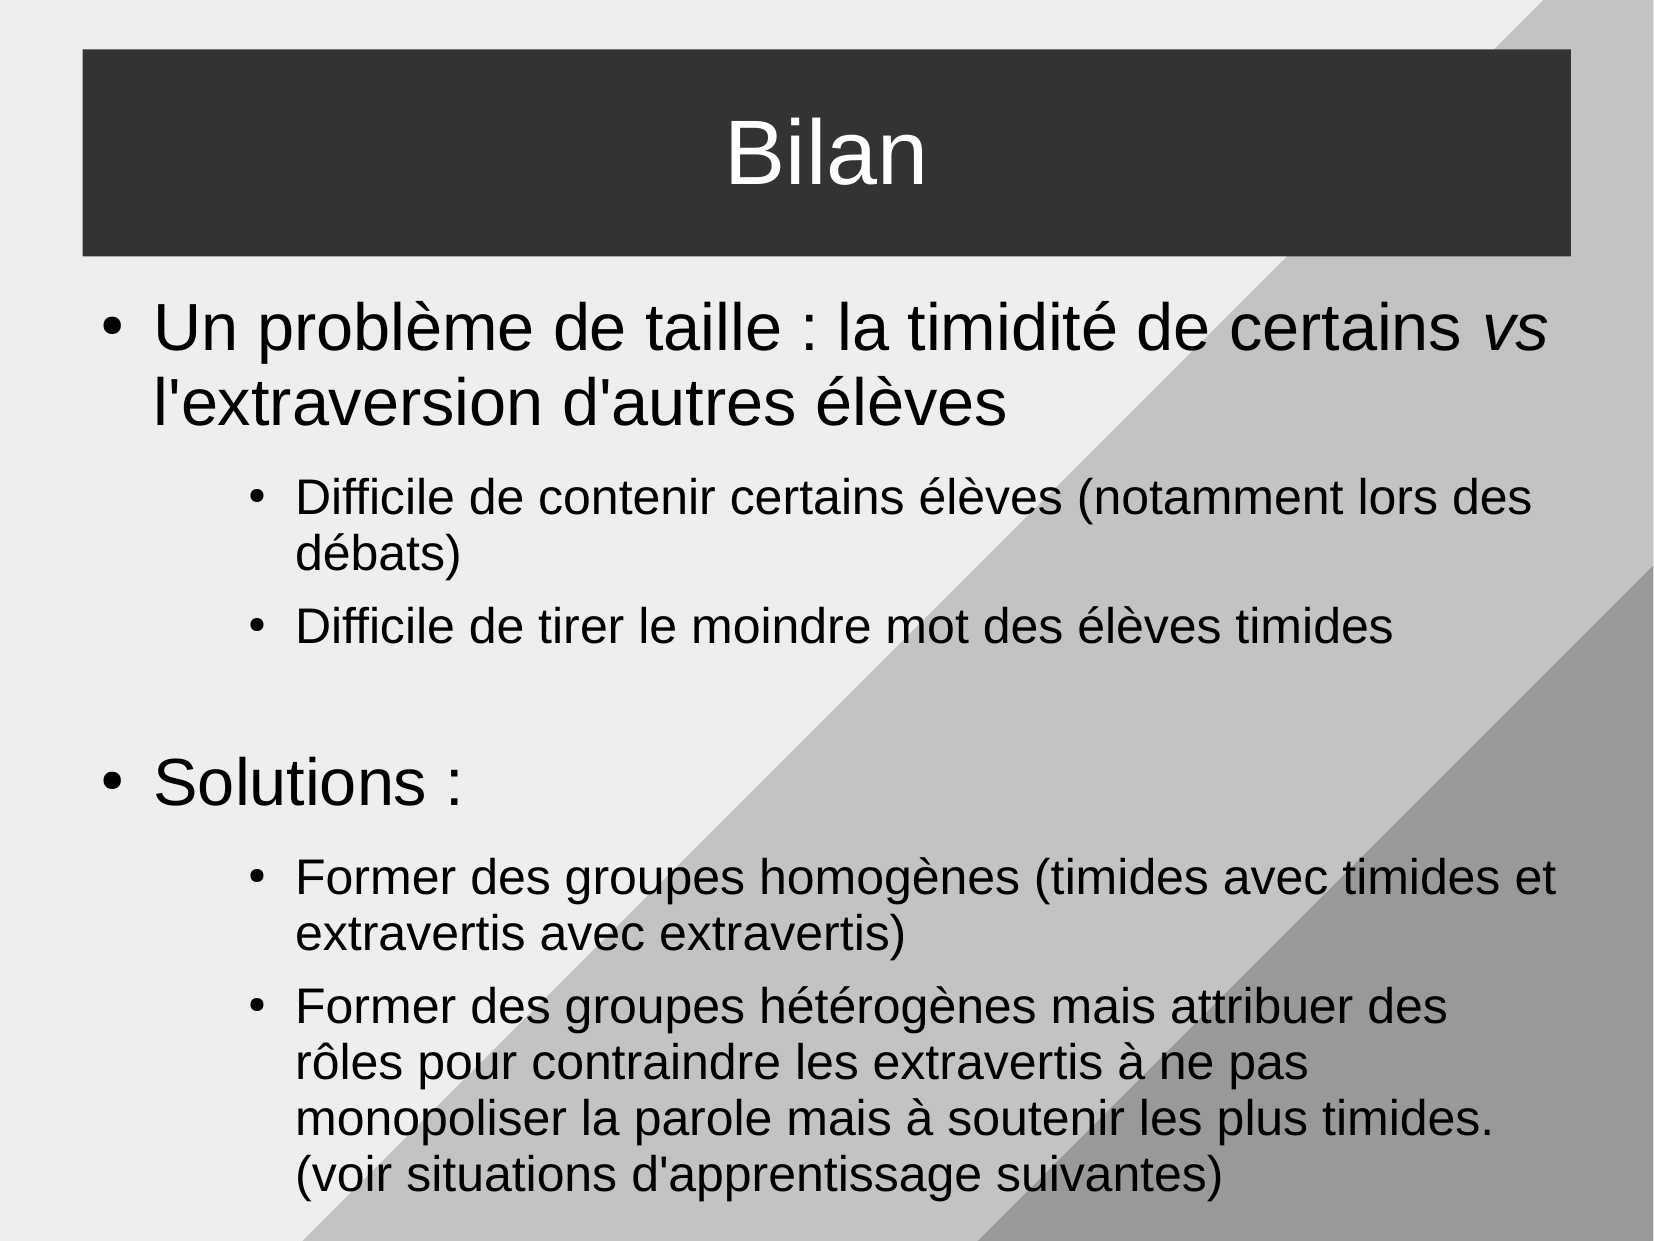

#
Bilan
Un problème de taille : la timidité de certains vs l'extraversion d'autres élèves
Difficile de contenir certains élèves (notamment lors des débats)
Difficile de tirer le moindre mot des élèves timides
Solutions :
Former des groupes homogènes (timides avec timides et extravertis avec extravertis)
Former des groupes hétérogènes mais attribuer des rôles pour contraindre les extravertis à ne pas monopoliser la parole mais à soutenir les plus timides. (voir situations d'apprentissage suivantes)